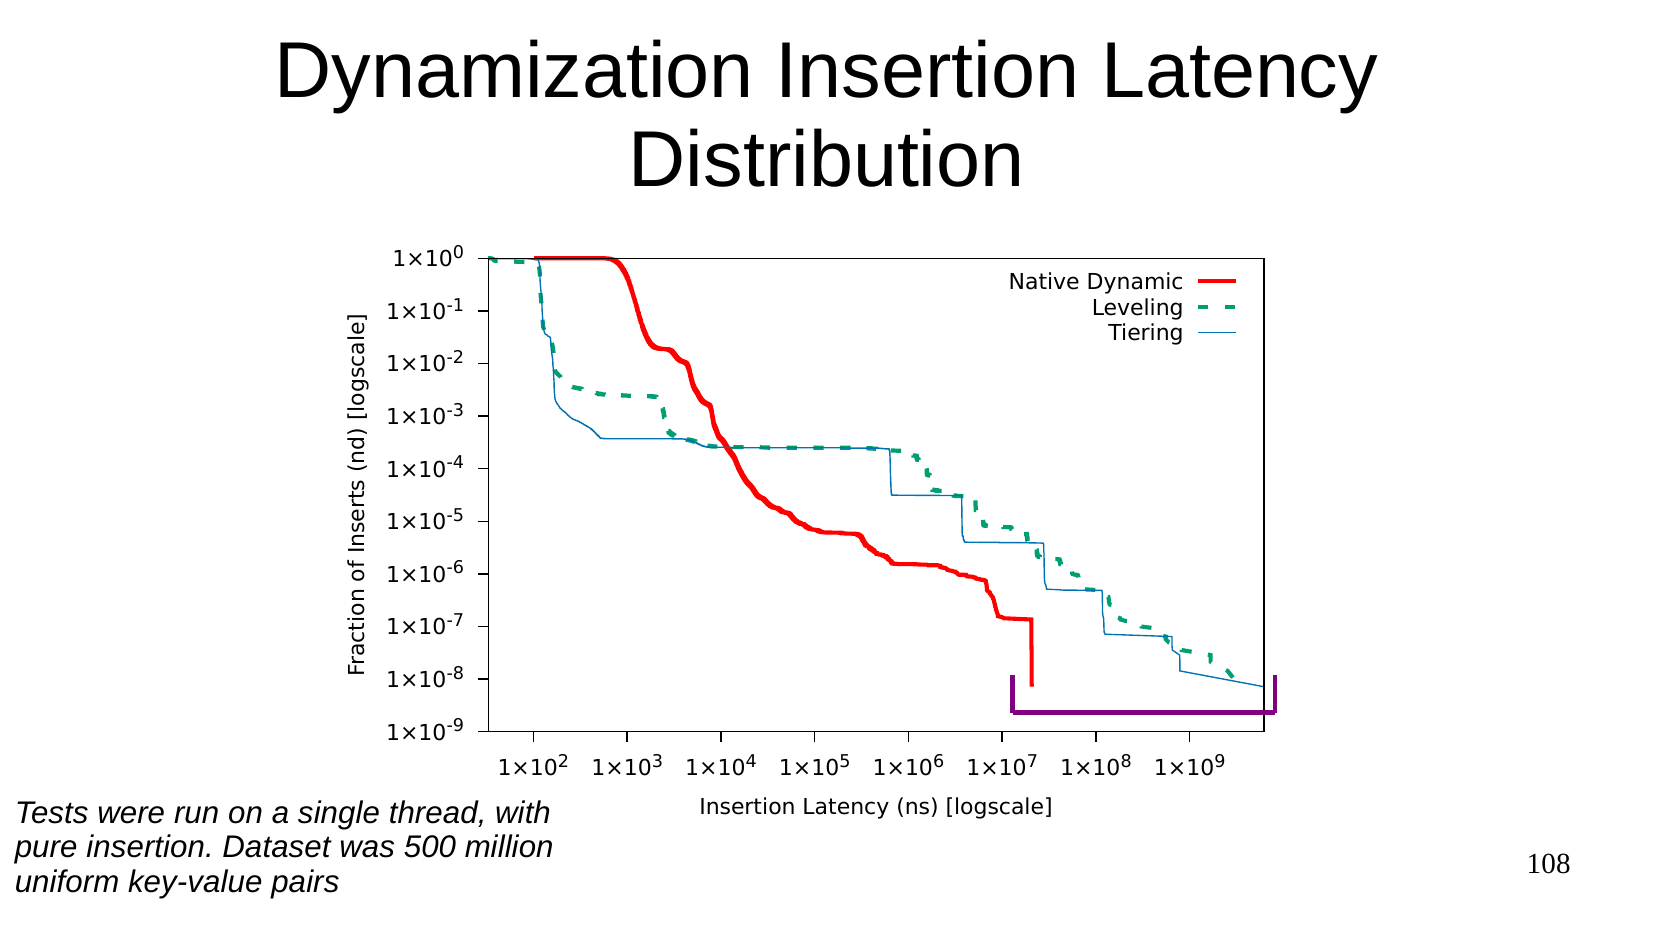

# Dynamization Insertion Latency Distribution
Tests were run on a single thread, with
pure insertion. Dataset was 500 million
uniform key-value pairs
108